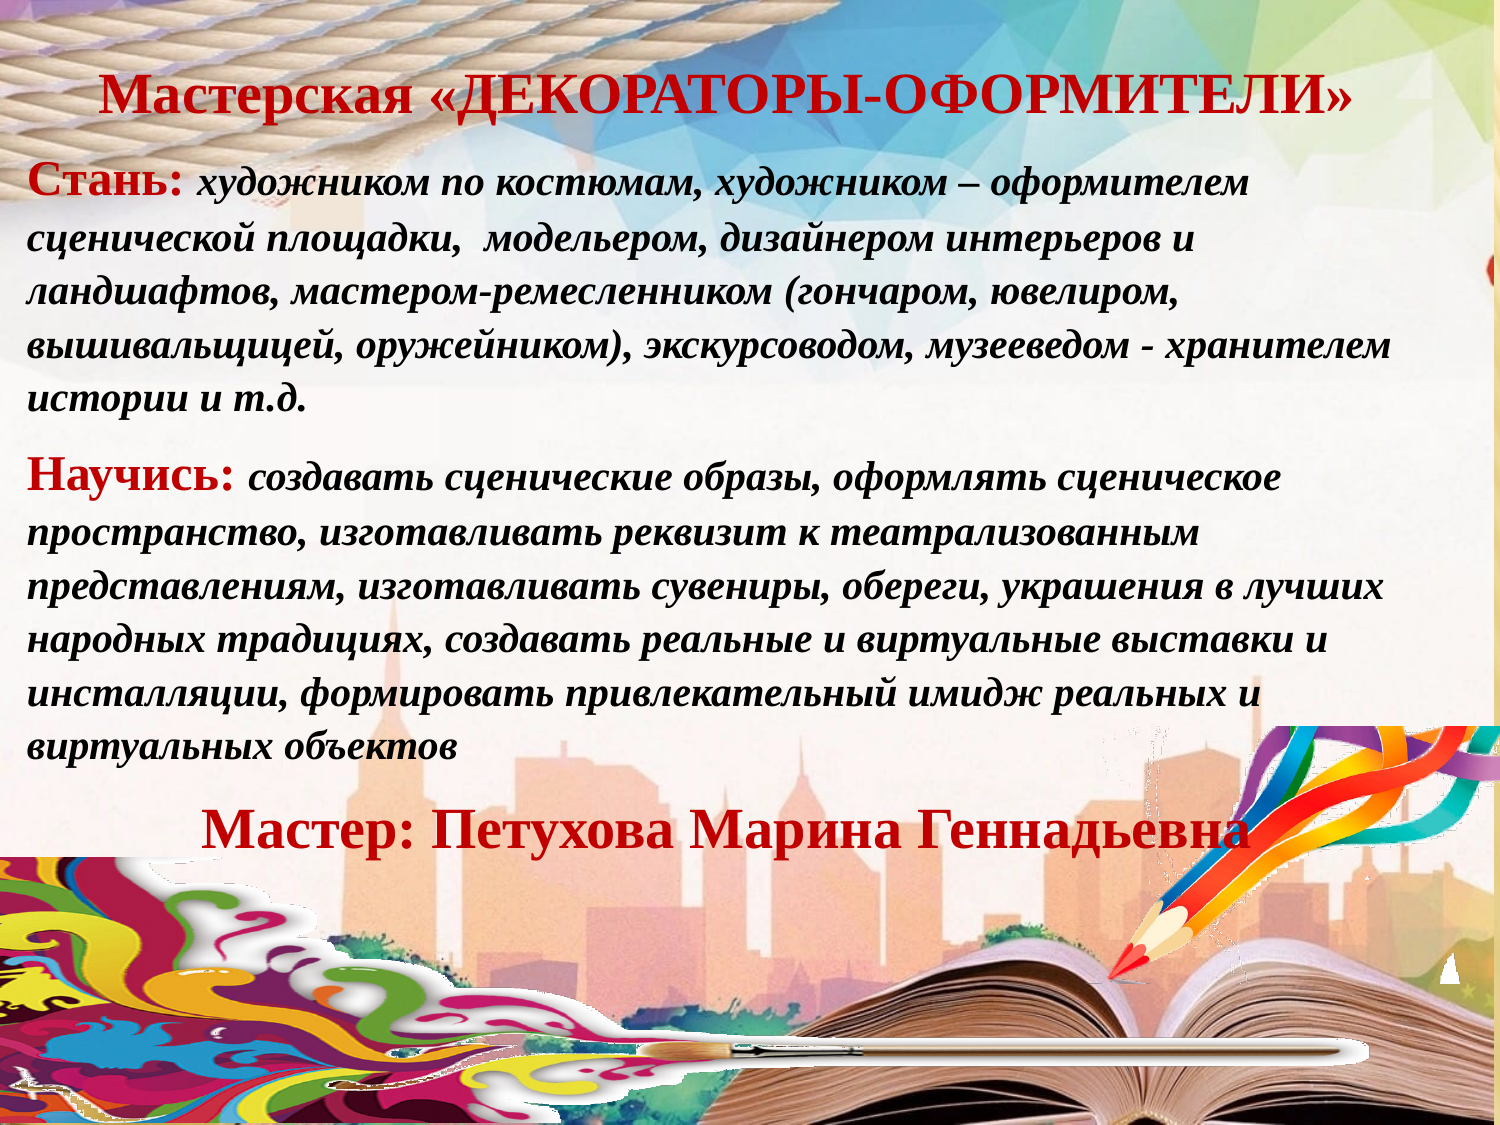

Мастерская «ДЕКОРАТОРЫ-ОФОРМИТЕЛИ»
Стань: художником по костюмам, художником – оформителем сценической площадки, модельером, дизайнером интерьеров и ландшафтов, мастером-ремесленником (гончаром, ювелиром, вышивальщицей, оружейником), экскурсоводом, музееведом - хранителем истории и т.д.
Научись: создавать сценические образы, оформлять сценическое пространство, изготавливать реквизит к театрализованным представлениям, изготавливать сувениры, обереги, украшения в лучших народных традициях, создавать реальные и виртуальные выставки и инсталляции, формировать привлекательный имидж реальных и виртуальных объектов
Мастер: Петухова Марина Геннадьевна